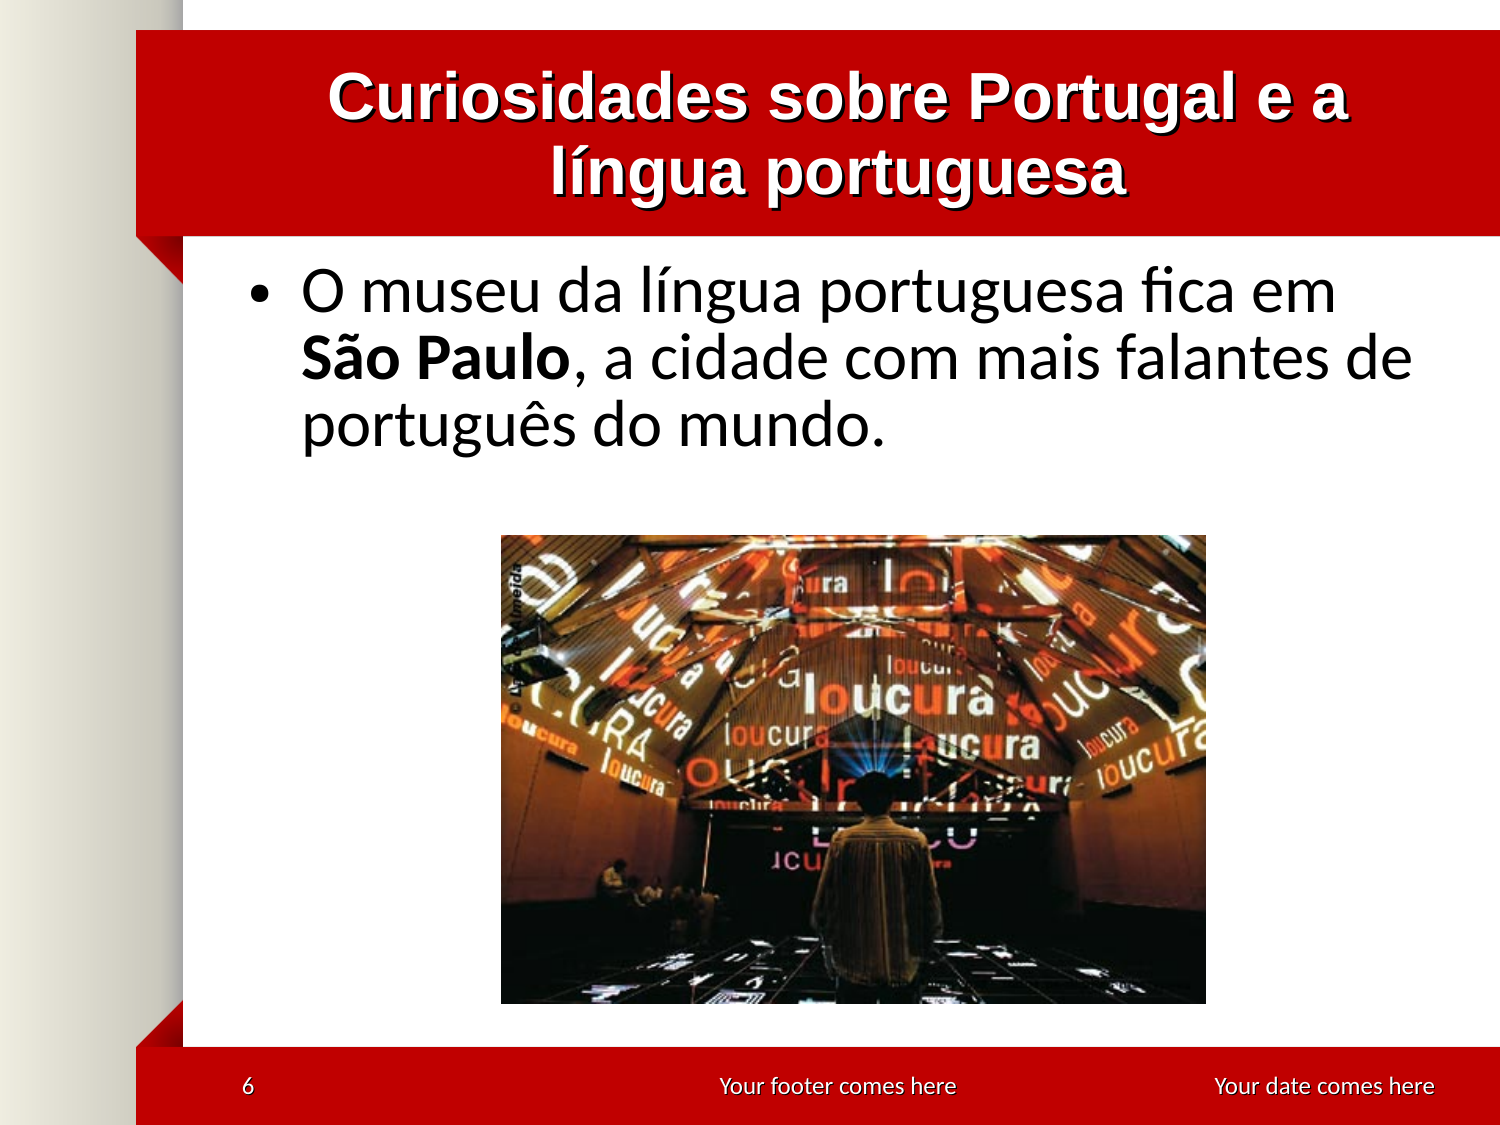

# Curiosidades sobre Portugal e a língua portuguesa
O museu da língua portuguesa fica em São Paulo, a cidade com mais falantes de português do mundo.
6
Your date here